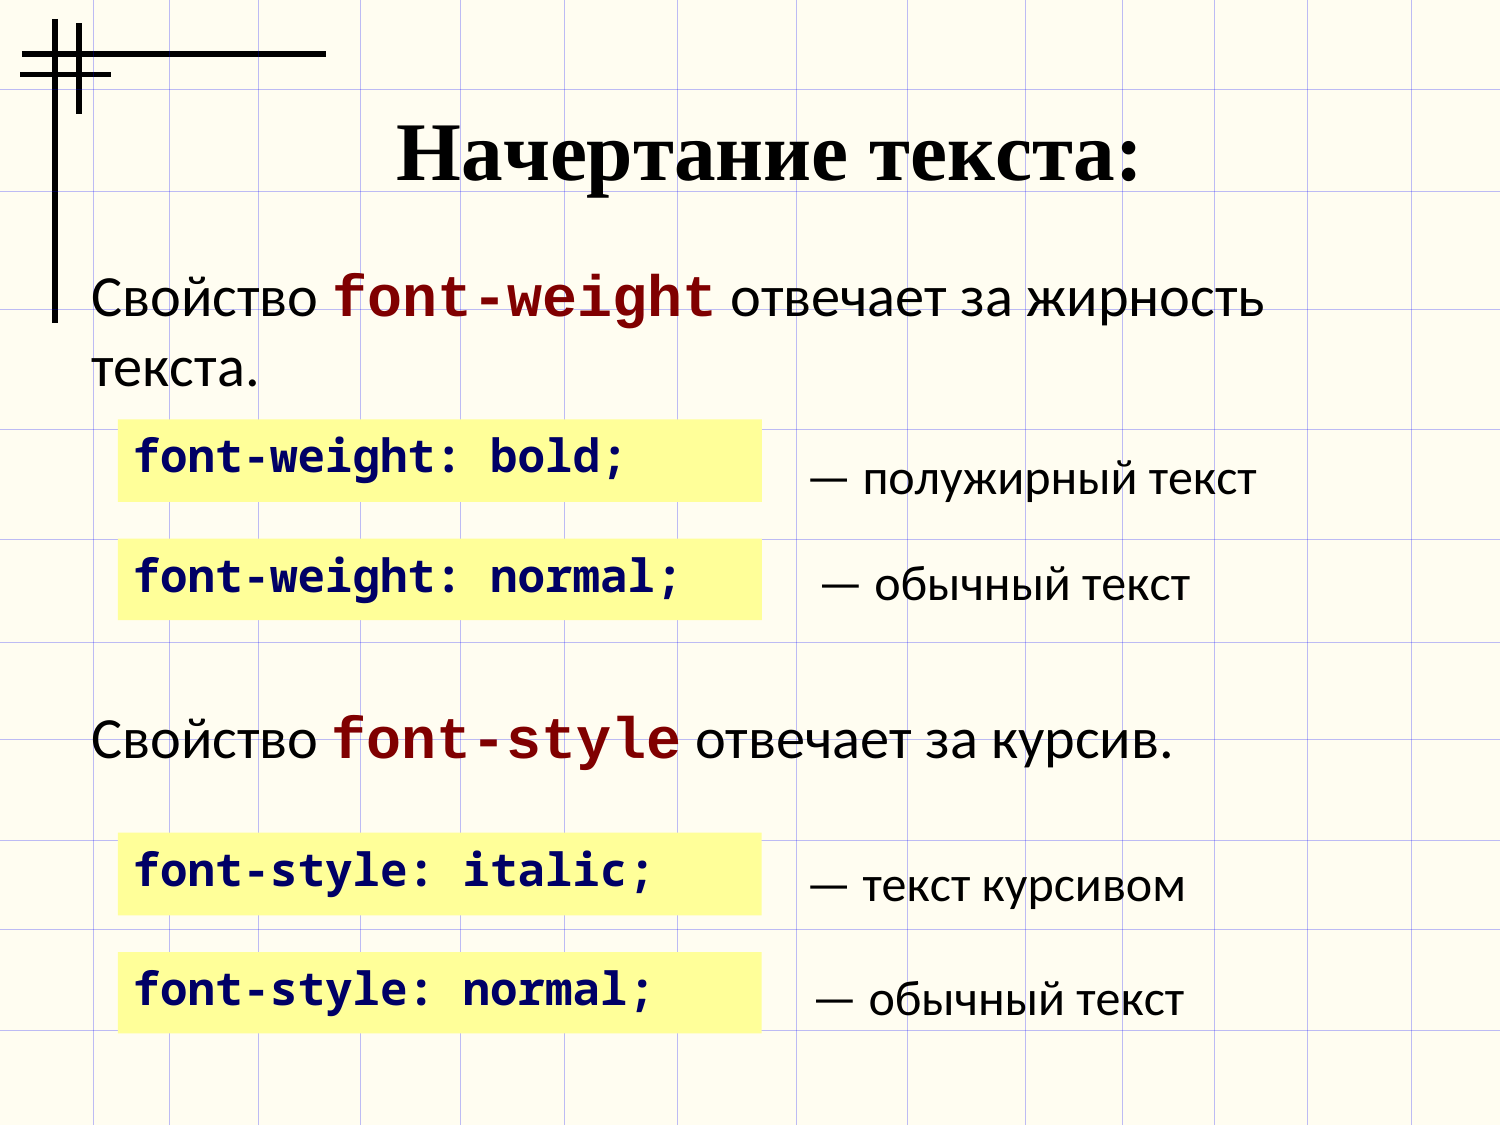

# Начертание текста:
Свойство font-weight отвечает за жирность текста.
font-weight: bold;
— полужирный текст
font-weight: normal;
— обычный текст
Свойство font-style отвечает за курсив.
font-style: italic;
— текст курсивом
font-style: normal;
— обычный текст